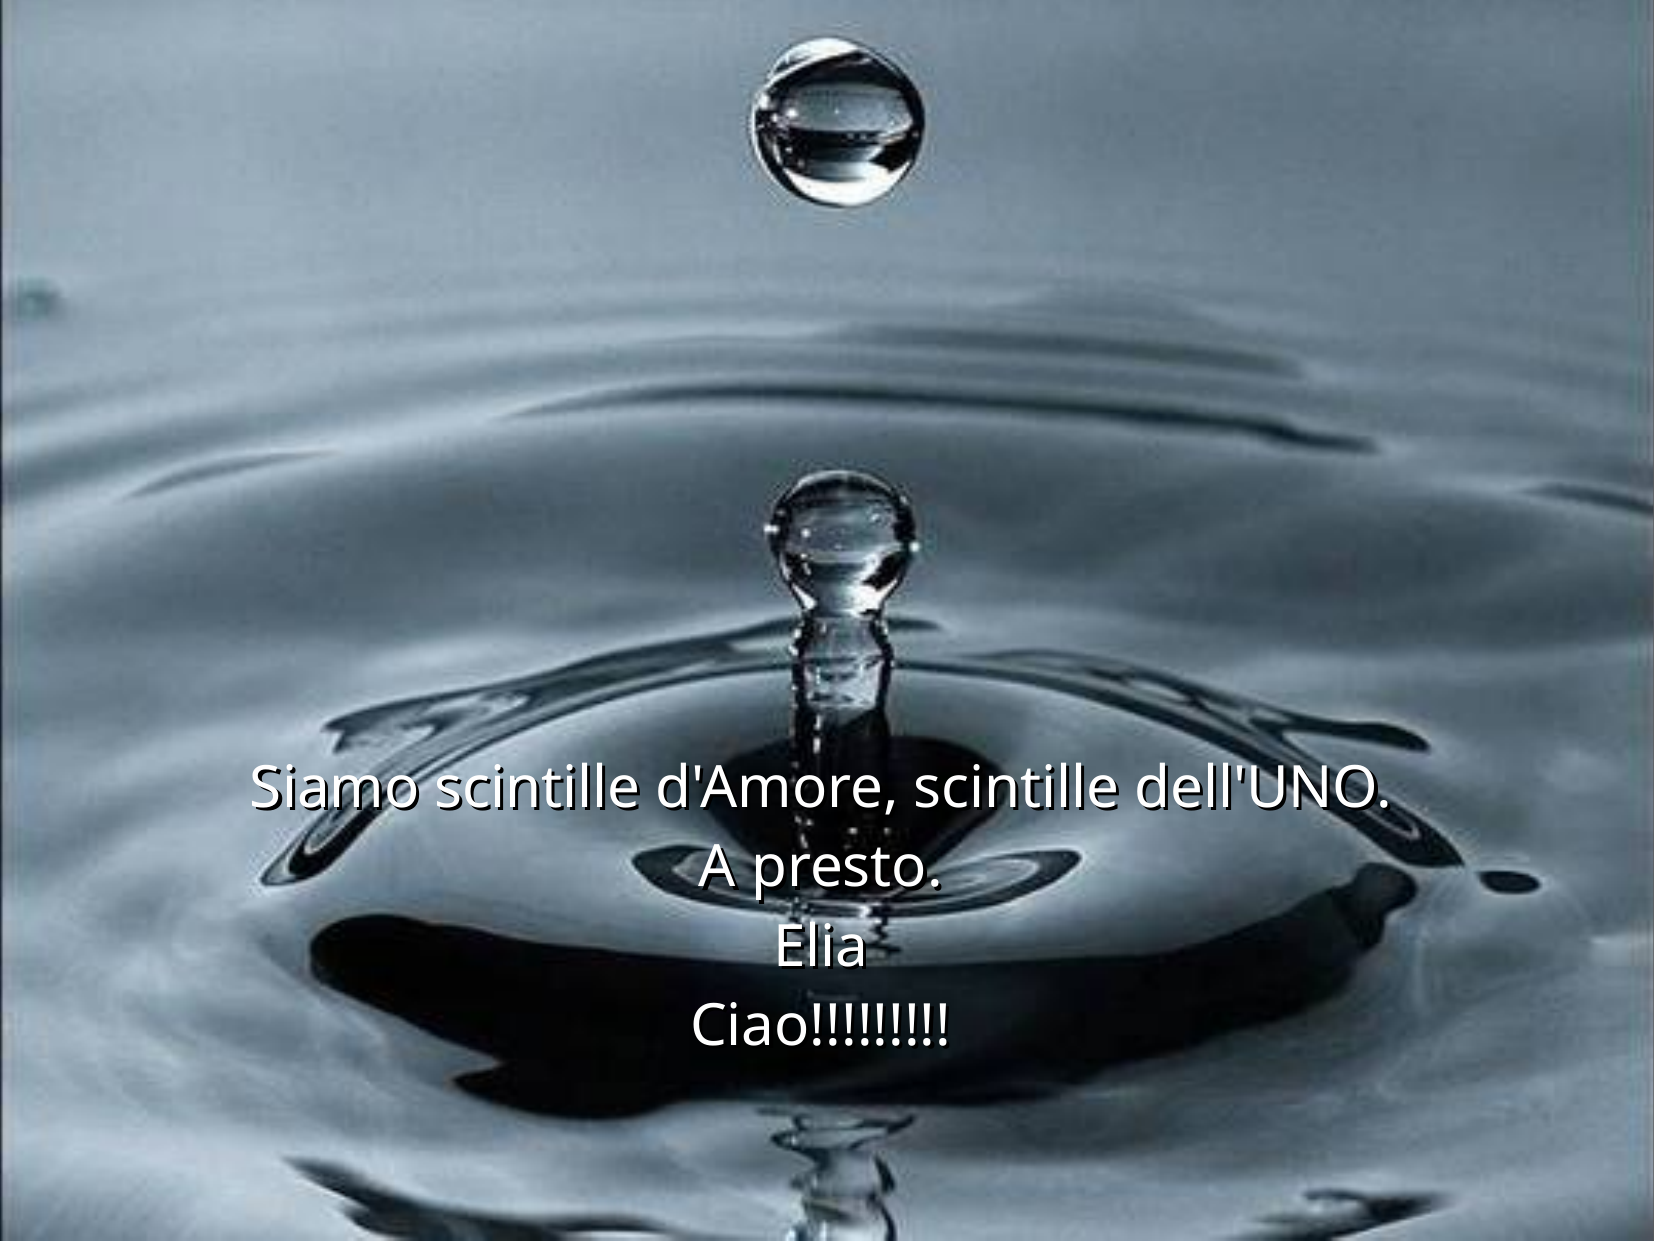

# Siamo scintille d'Amore, scintille dell'UNO. A presto. Elia Ciao!!!!!!!!!